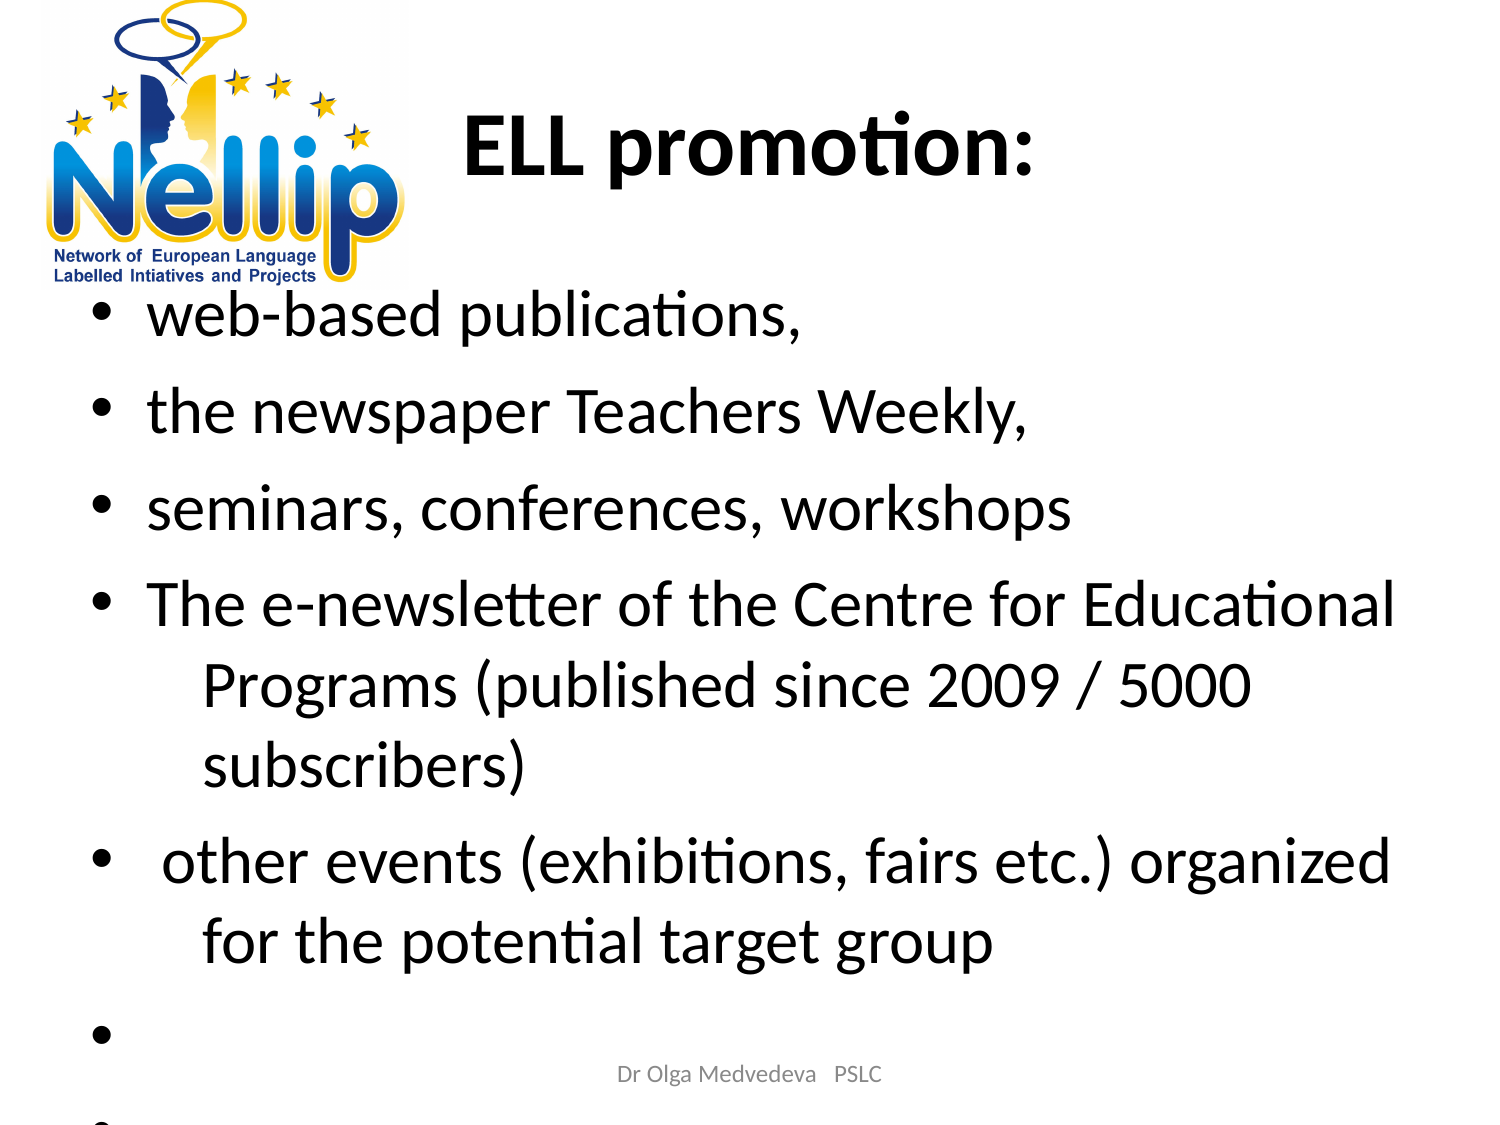

# ELL promotion:
web-based publications,
the newspaper Teachers Weekly,
seminars, conferences, workshops
The e-newsletter of the Centre for Educational Programs (published since 2009 / 5000 subscribers)
 other events (exhibitions, fairs etc.) organized for the potential target group
Dr Olga Medvedeva PSLC